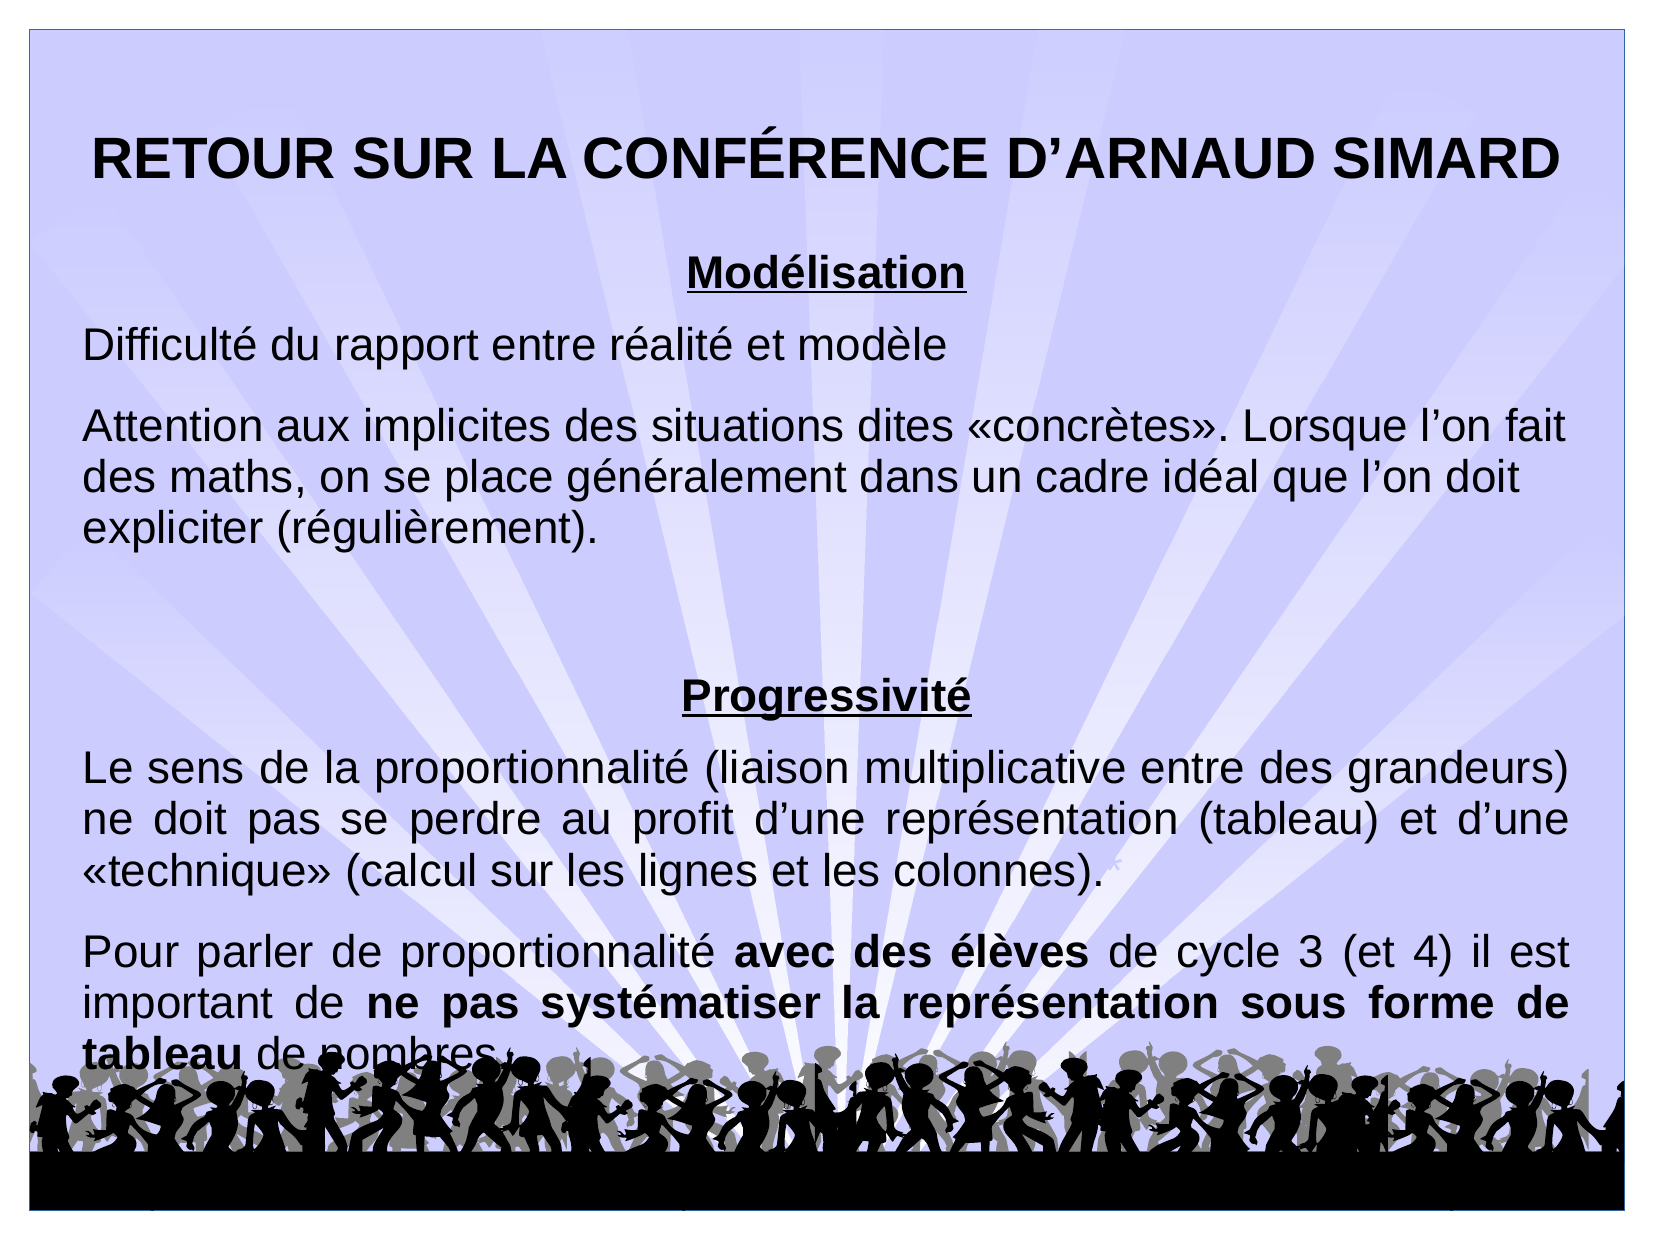

# RETOUR SUR LA CONFÉRENCE D’ARNAUD SIMARD
Modélisation
Difficulté du rapport entre réalité et modèle
Attention aux implicites des situations dites «concrètes». Lorsque l’on fait des maths, on se place généralement dans un cadre idéal que l’on doit expliciter (régulièrement).
Progressivité
Le sens de la proportionnalité (liaison multiplicative entre des grandeurs) ne doit pas se perdre au profit d’une représentation (tableau) et d’une «technique» (calcul sur les lignes et les colonnes).*
Pour parler de proportionnalité avec des élèves de cycle 3 (et 4) il est important de ne pas systématiser la représentation sous forme de tableau de nombres.